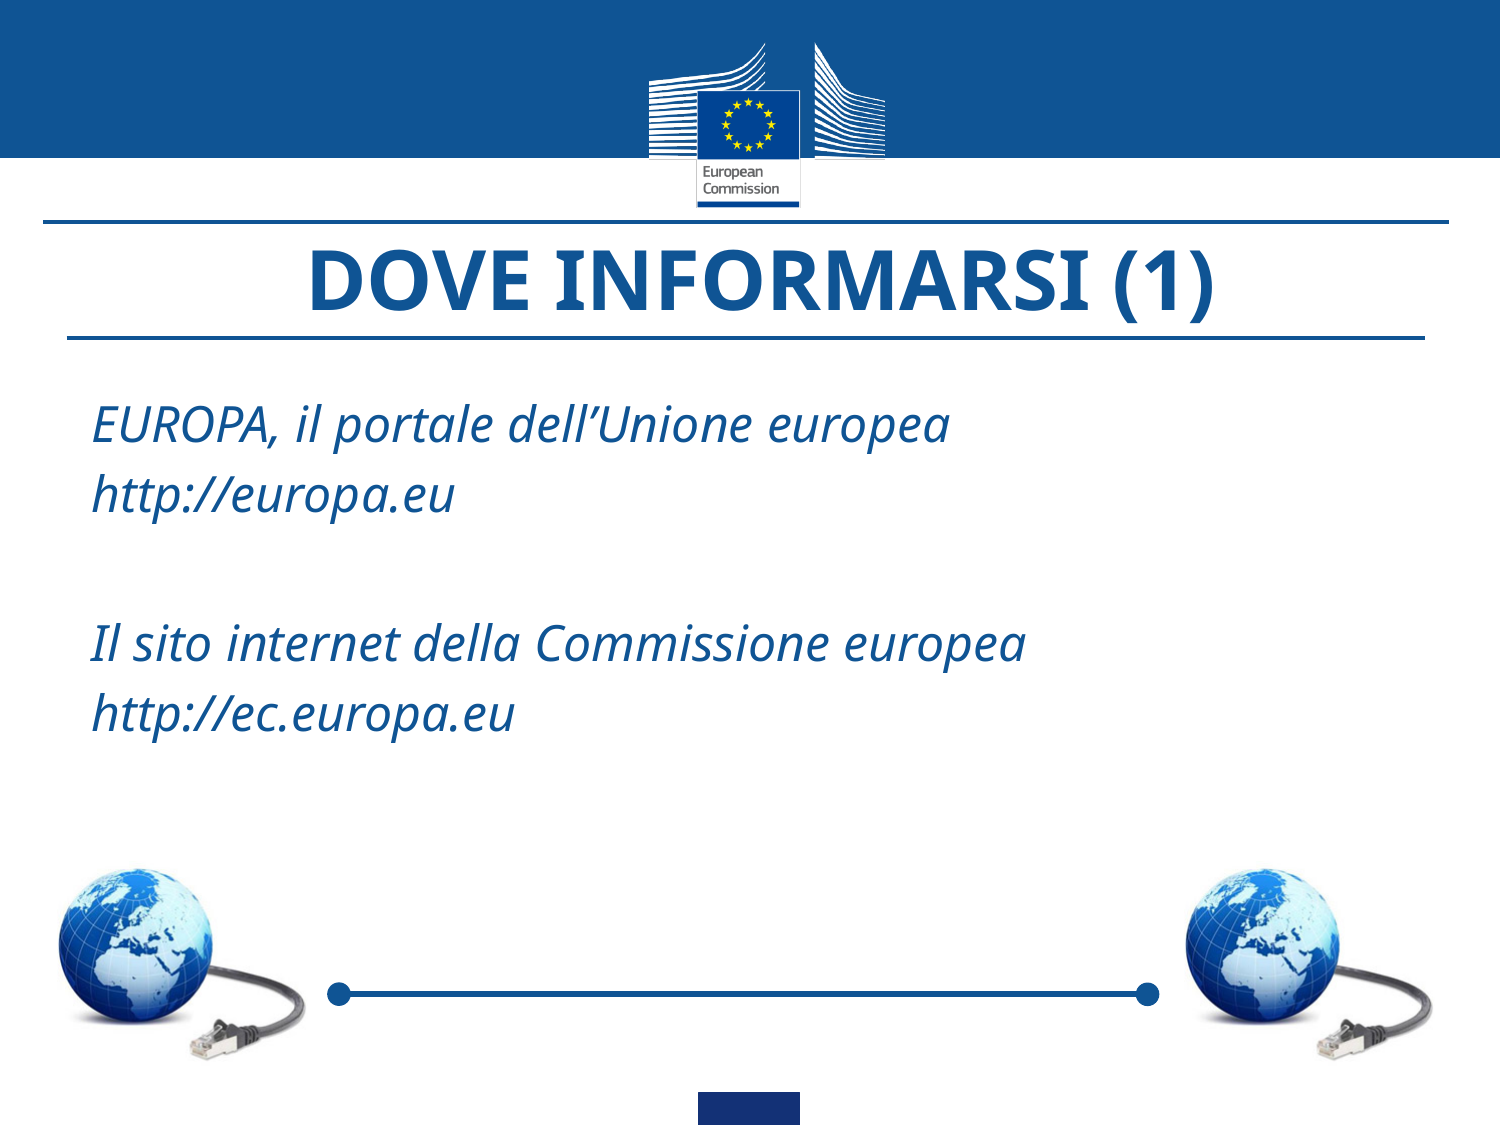

# DOVE INFORMARSI (1)
EUROPA, il portale dell’Unione europea
http://europa.eu
Il sito internet della Commissione europea
http://ec.europa.eu